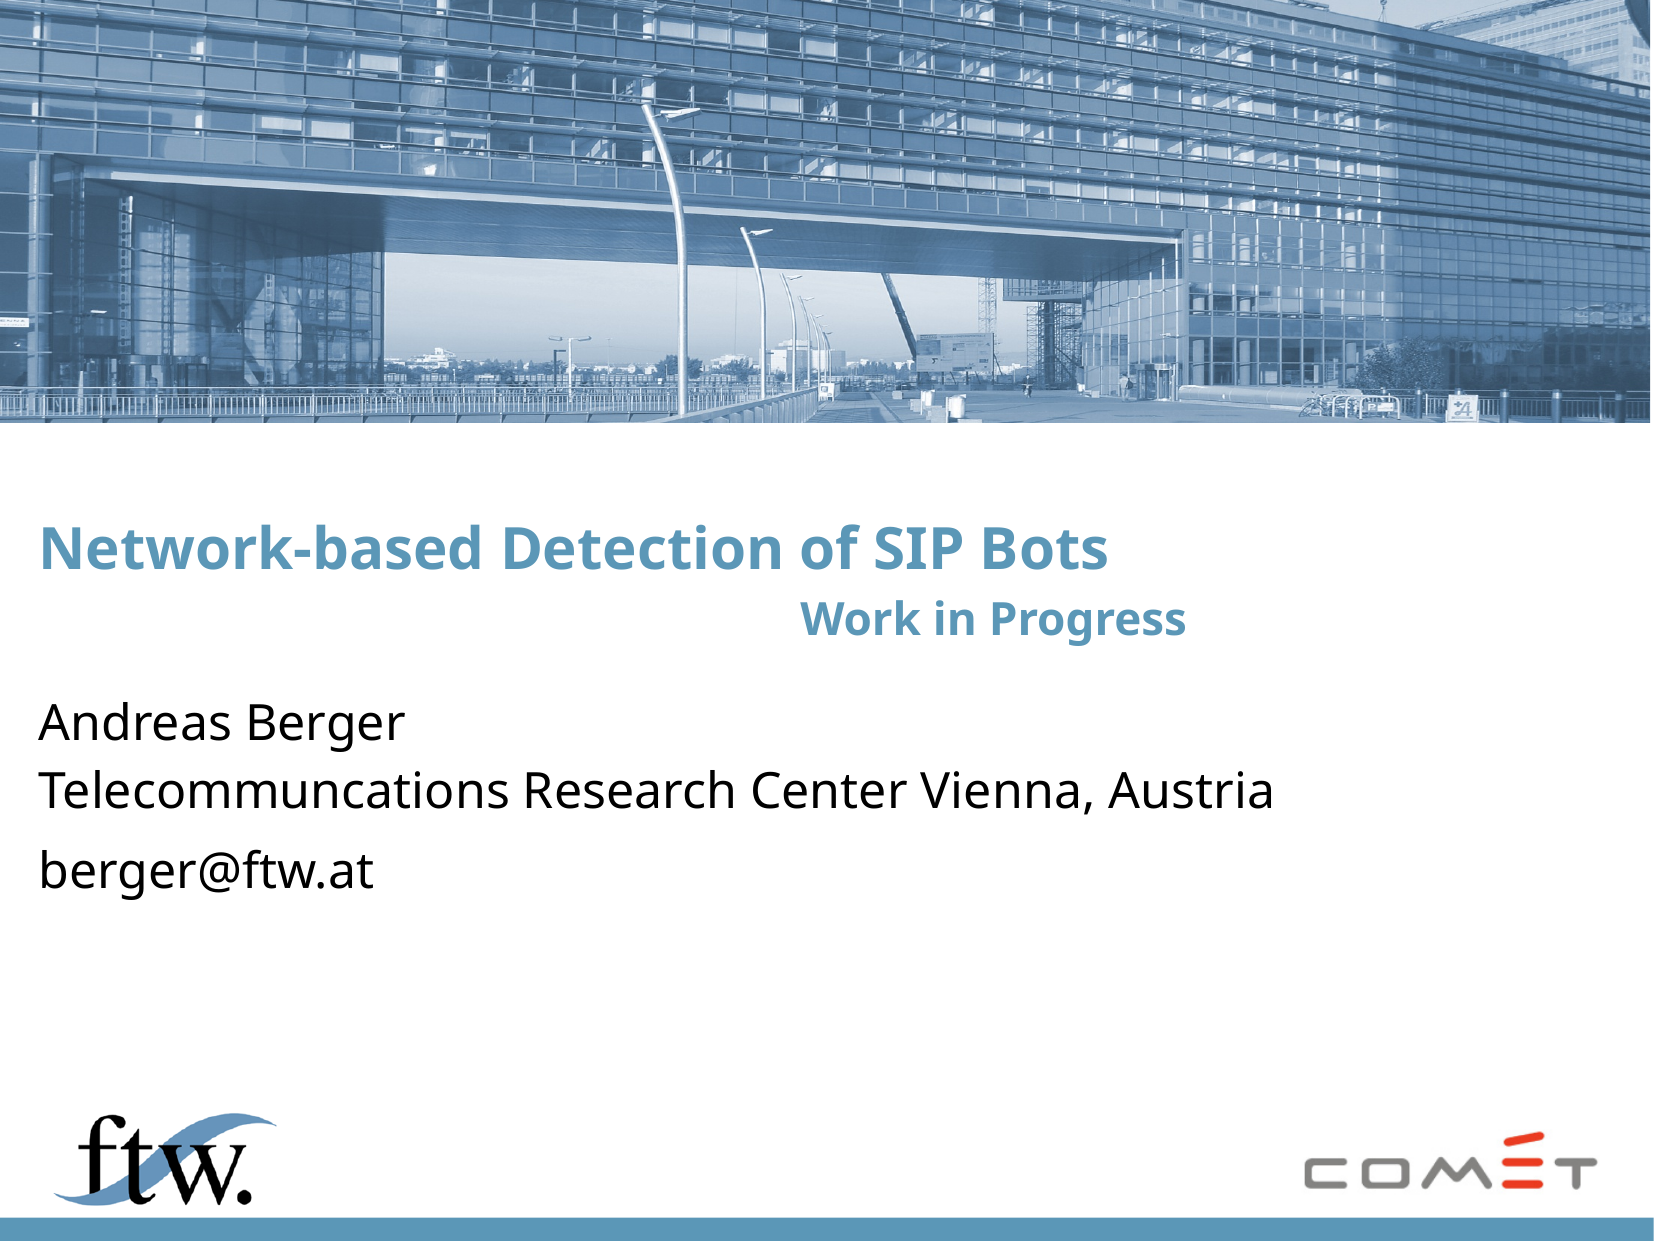

Network-based Detection of SIP Bots
										 Work in Progress
Andreas Berger
Telecommuncations Research Center Vienna, Austria
berger@ftw.at